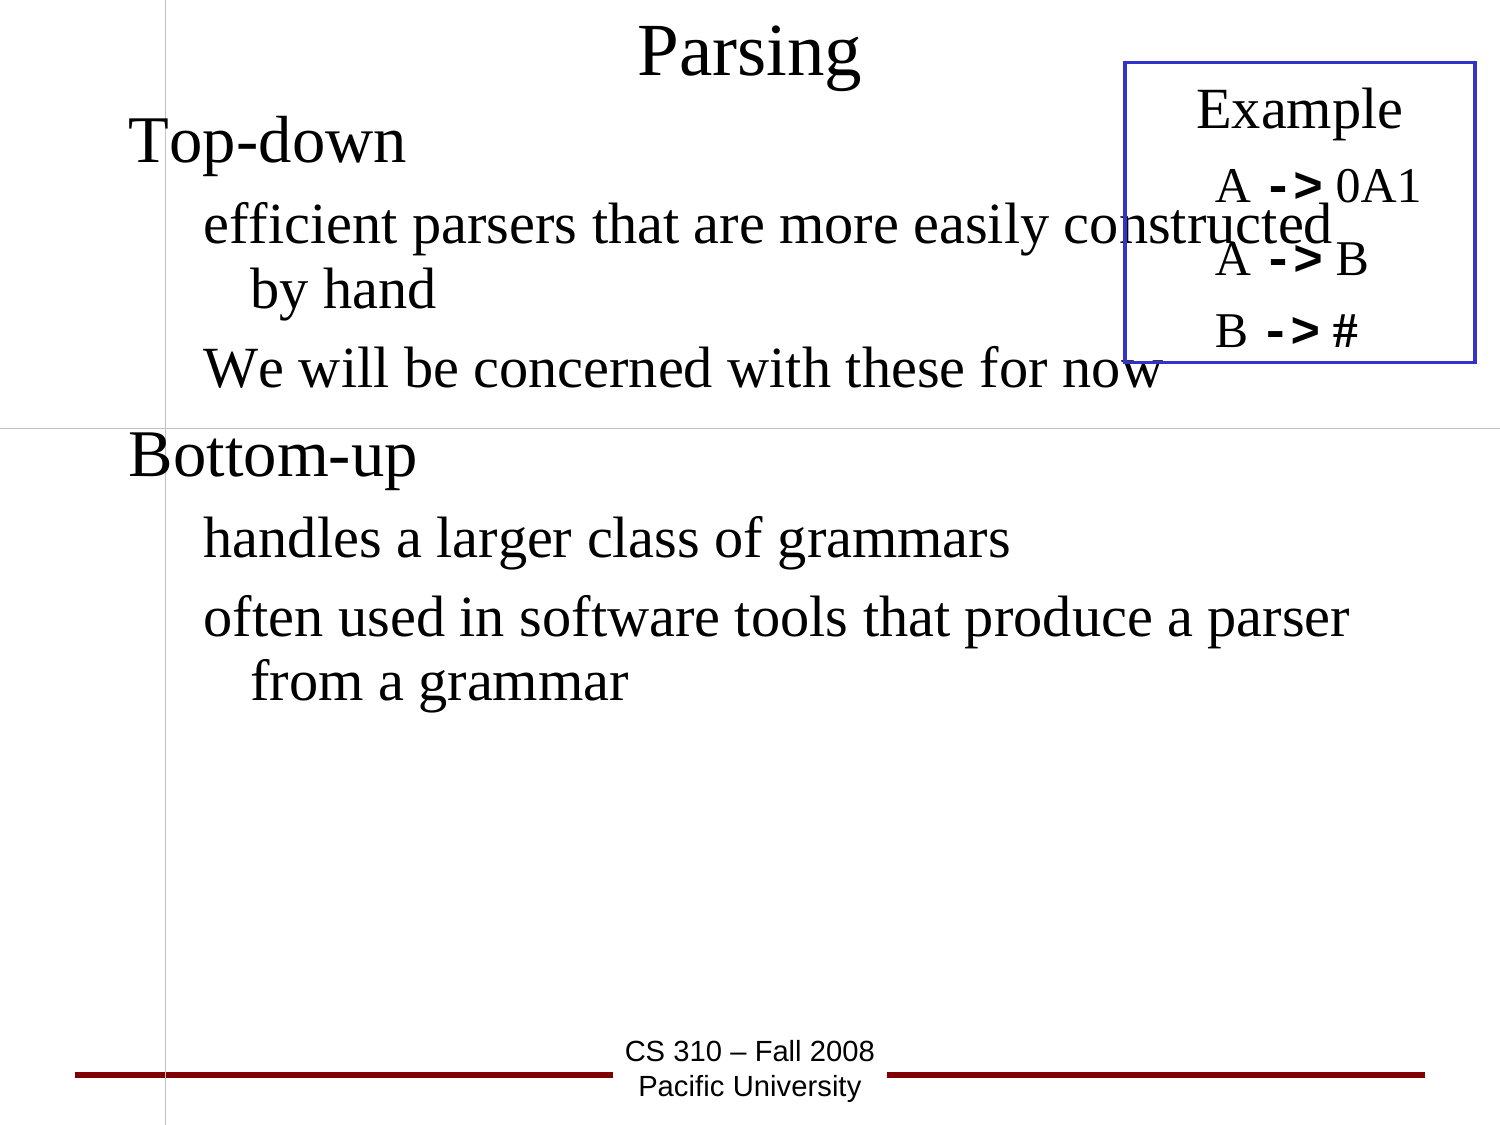

# Parsing
Example
A -> 0A1
A -> B
B -> #
Top-down
efficient parsers that are more easily constructed by hand
We will be concerned with these for now
Bottom-up
handles a larger class of grammars
often used in software tools that produce a parser from a grammar